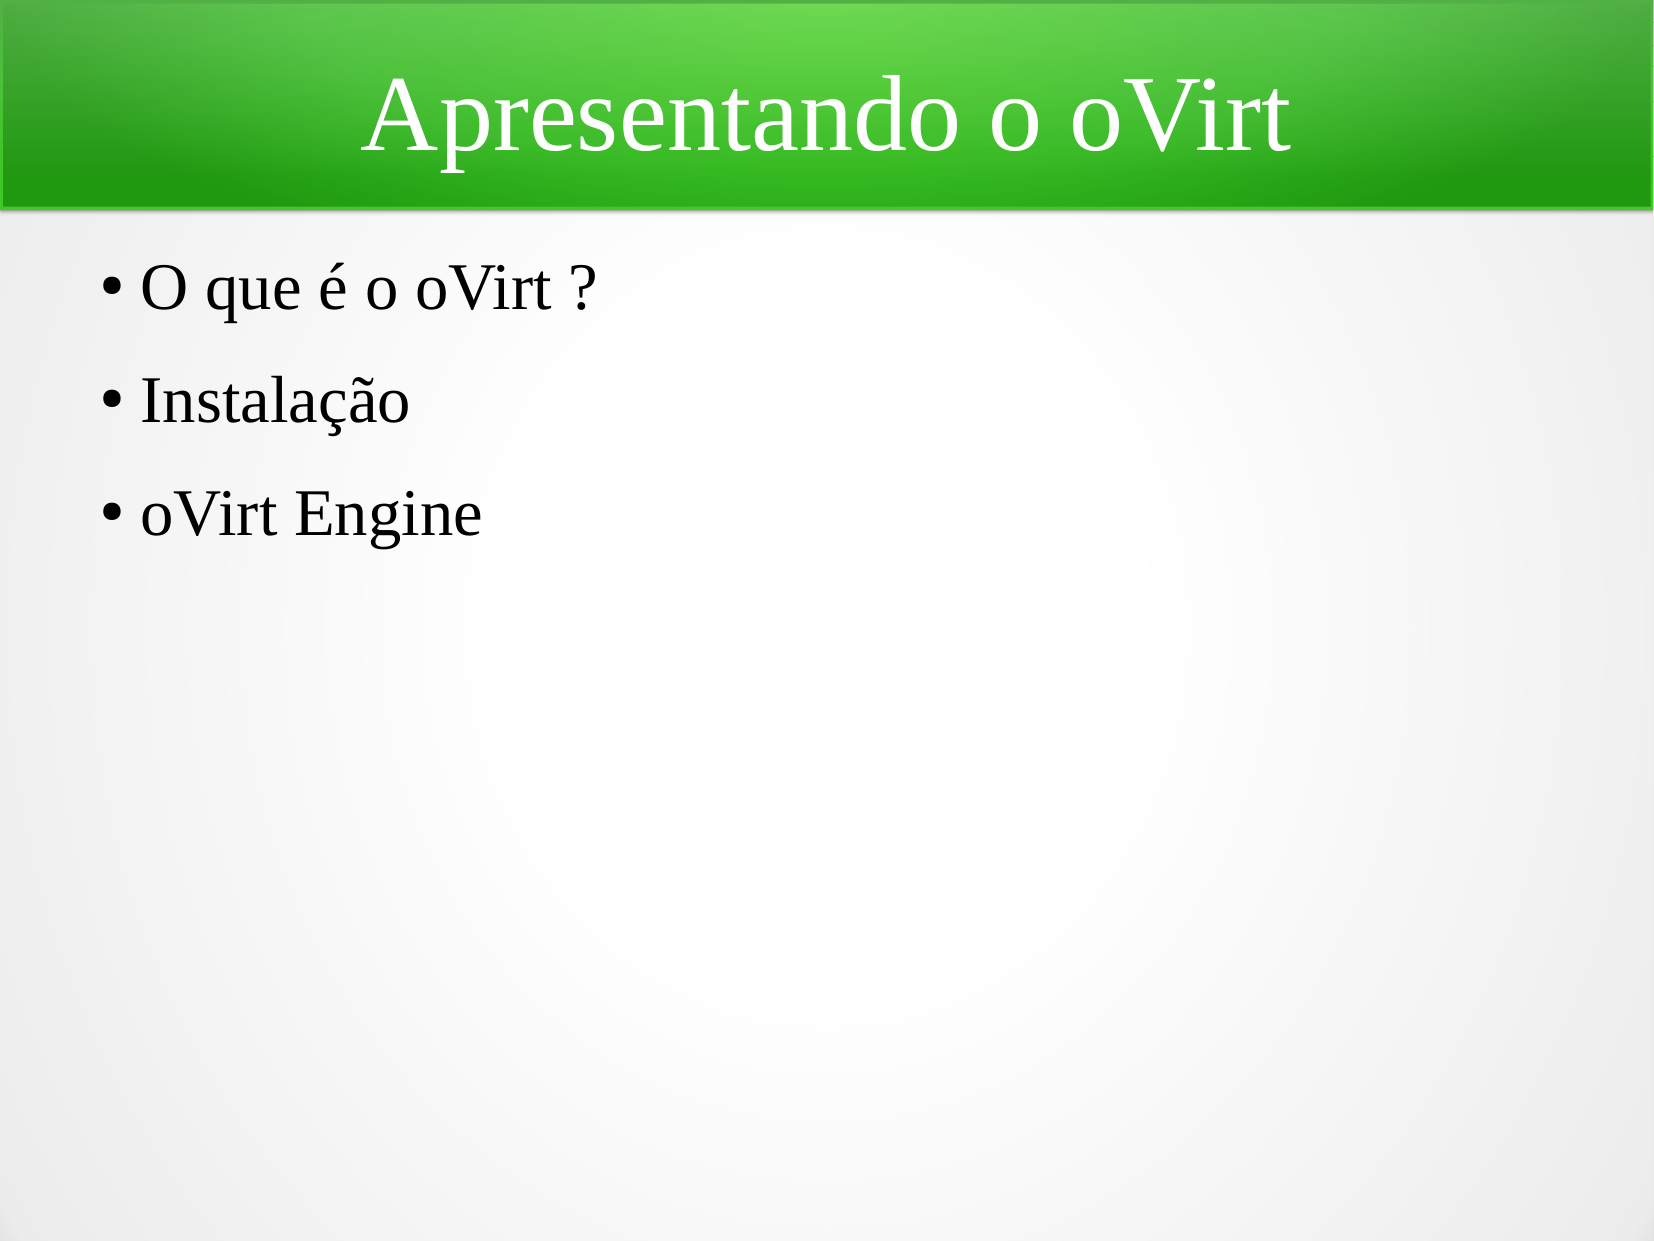

# Apresentando o oVirt
 O que é o oVirt ?
 Instalação
 oVirt Engine